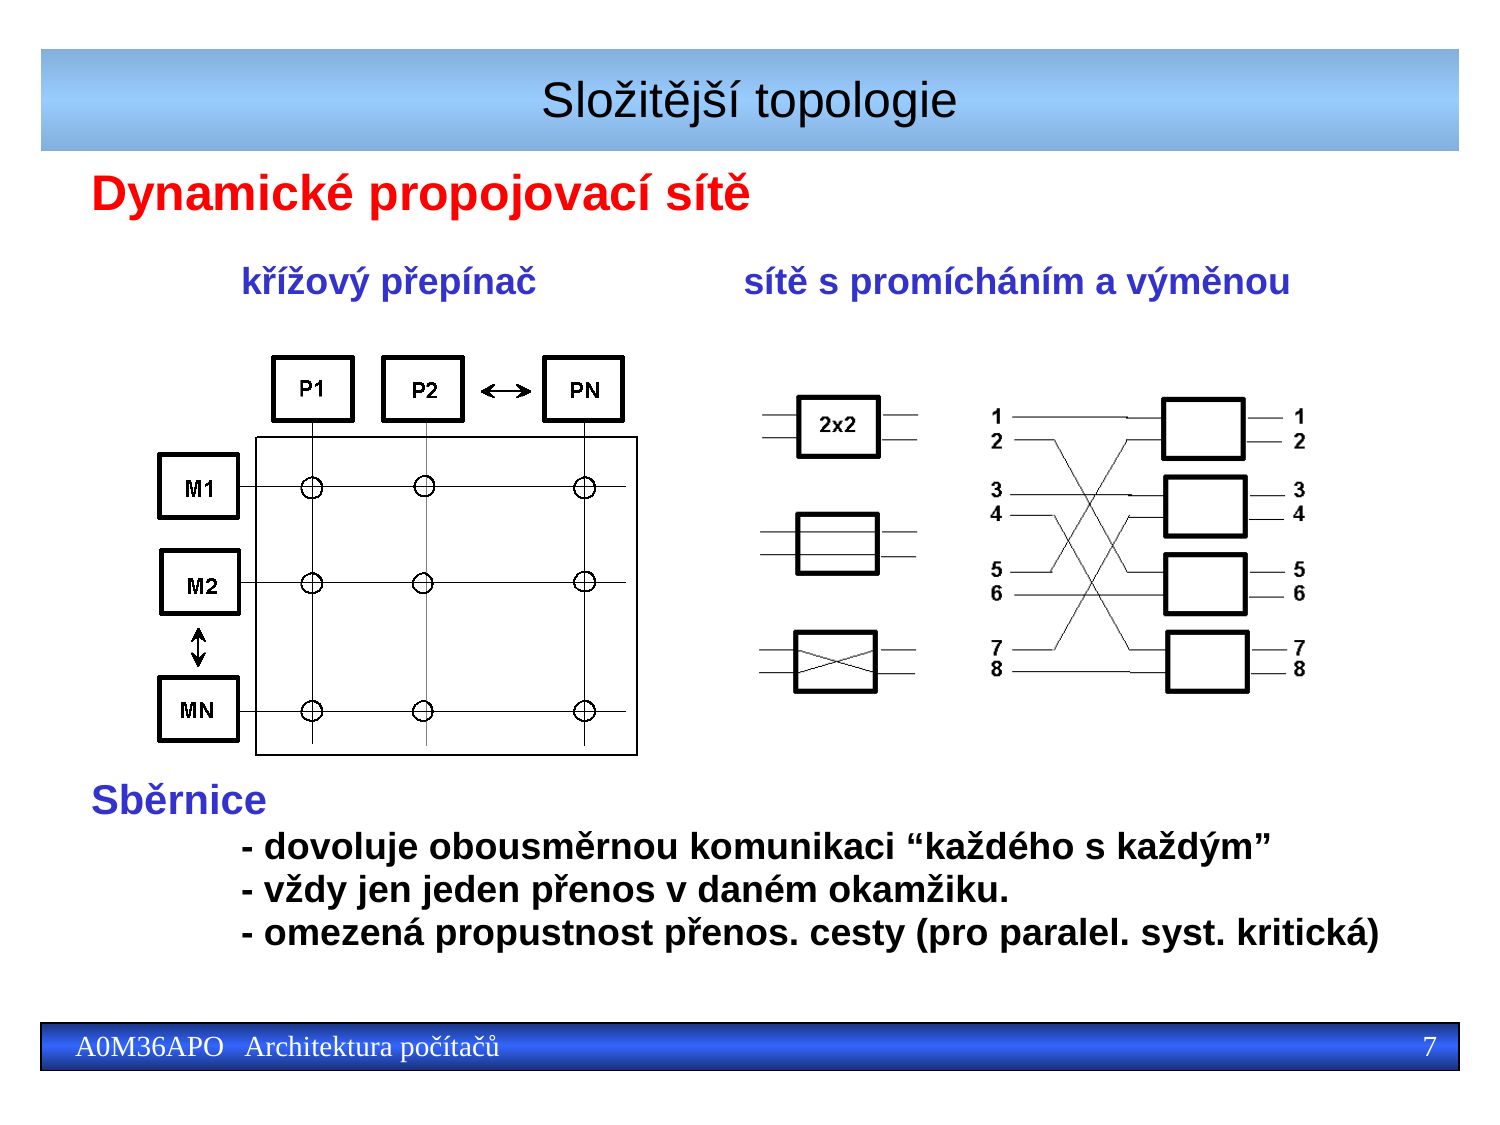

# Složitější topologie
Dynamické propojovací sítě
	křížový přepínač		 sítě s promícháním a výměnou
Sběrnice
	- dovoluje obousměrnou komunikaci “každého s každým”
	- vždy jen jeden přenos v daném okamžiku.
	- omezená propustnost přenos. cesty (pro paralel. syst. kritická)
A0M36APO Architektura počítačů
7